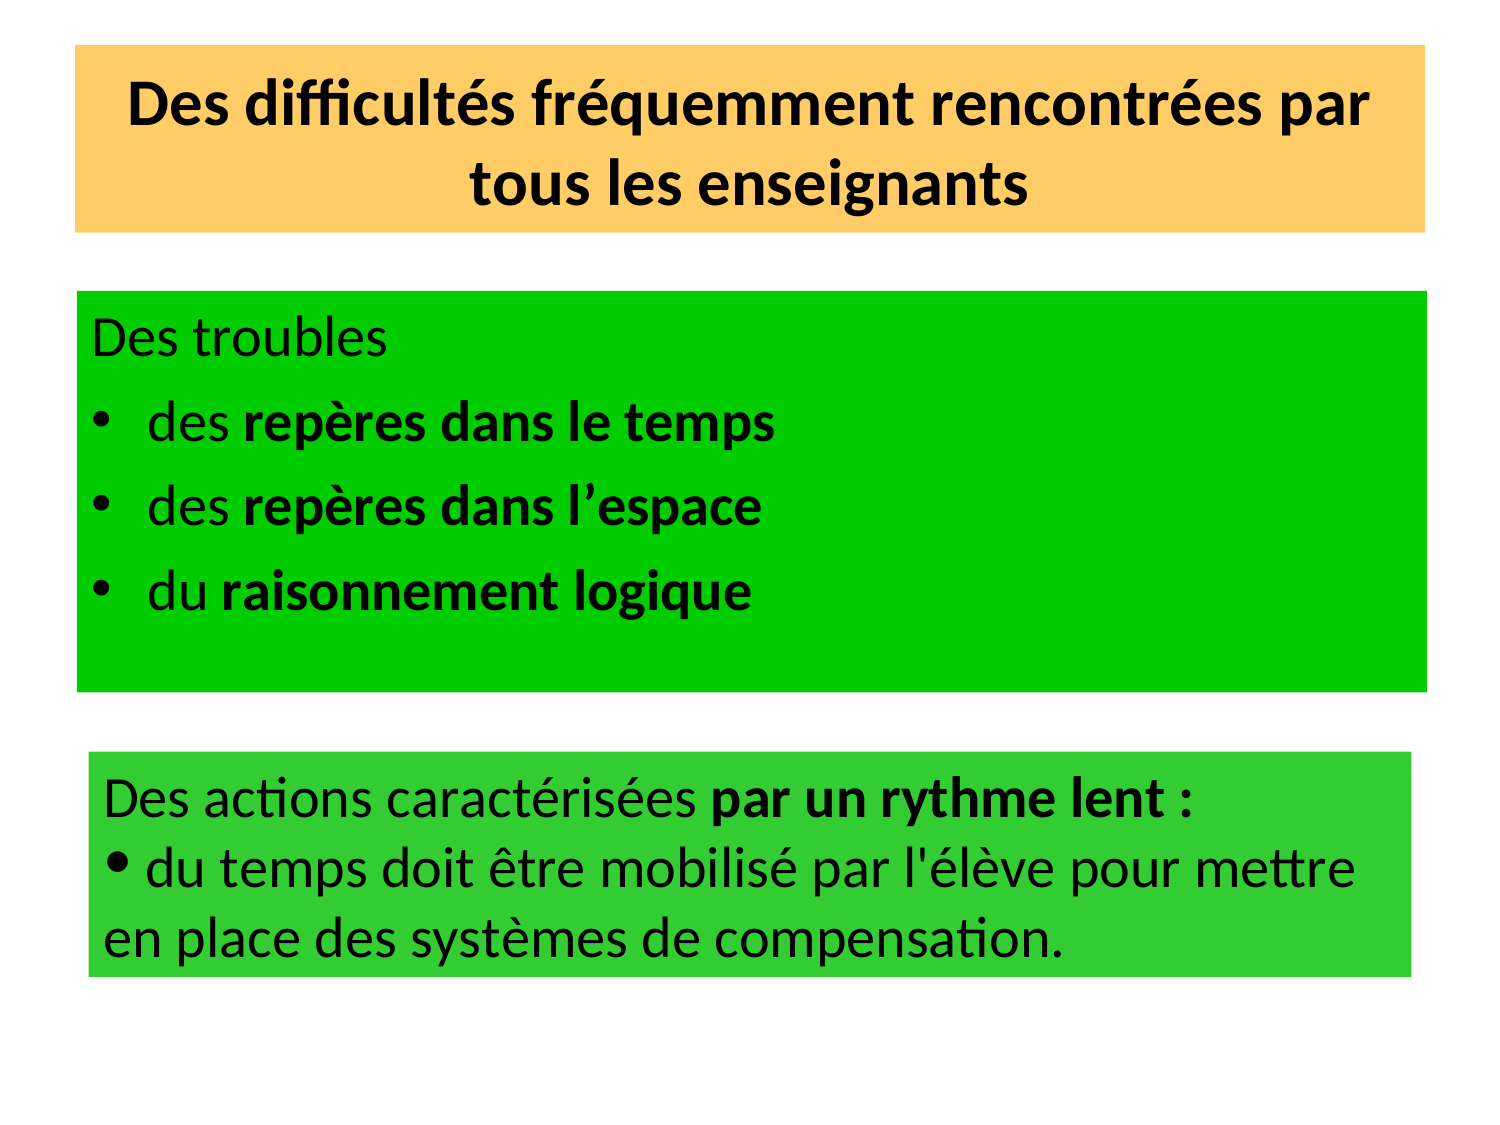

Des difficultés fréquemment rencontrées par tous les enseignants
# Des troubles
des repères dans le temps
des repères dans l’espace
du raisonnement logique
Des actions caractérisées par un rythme lent :
 du temps doit être mobilisé par l'élève pour mettre en place des systèmes de compensation.